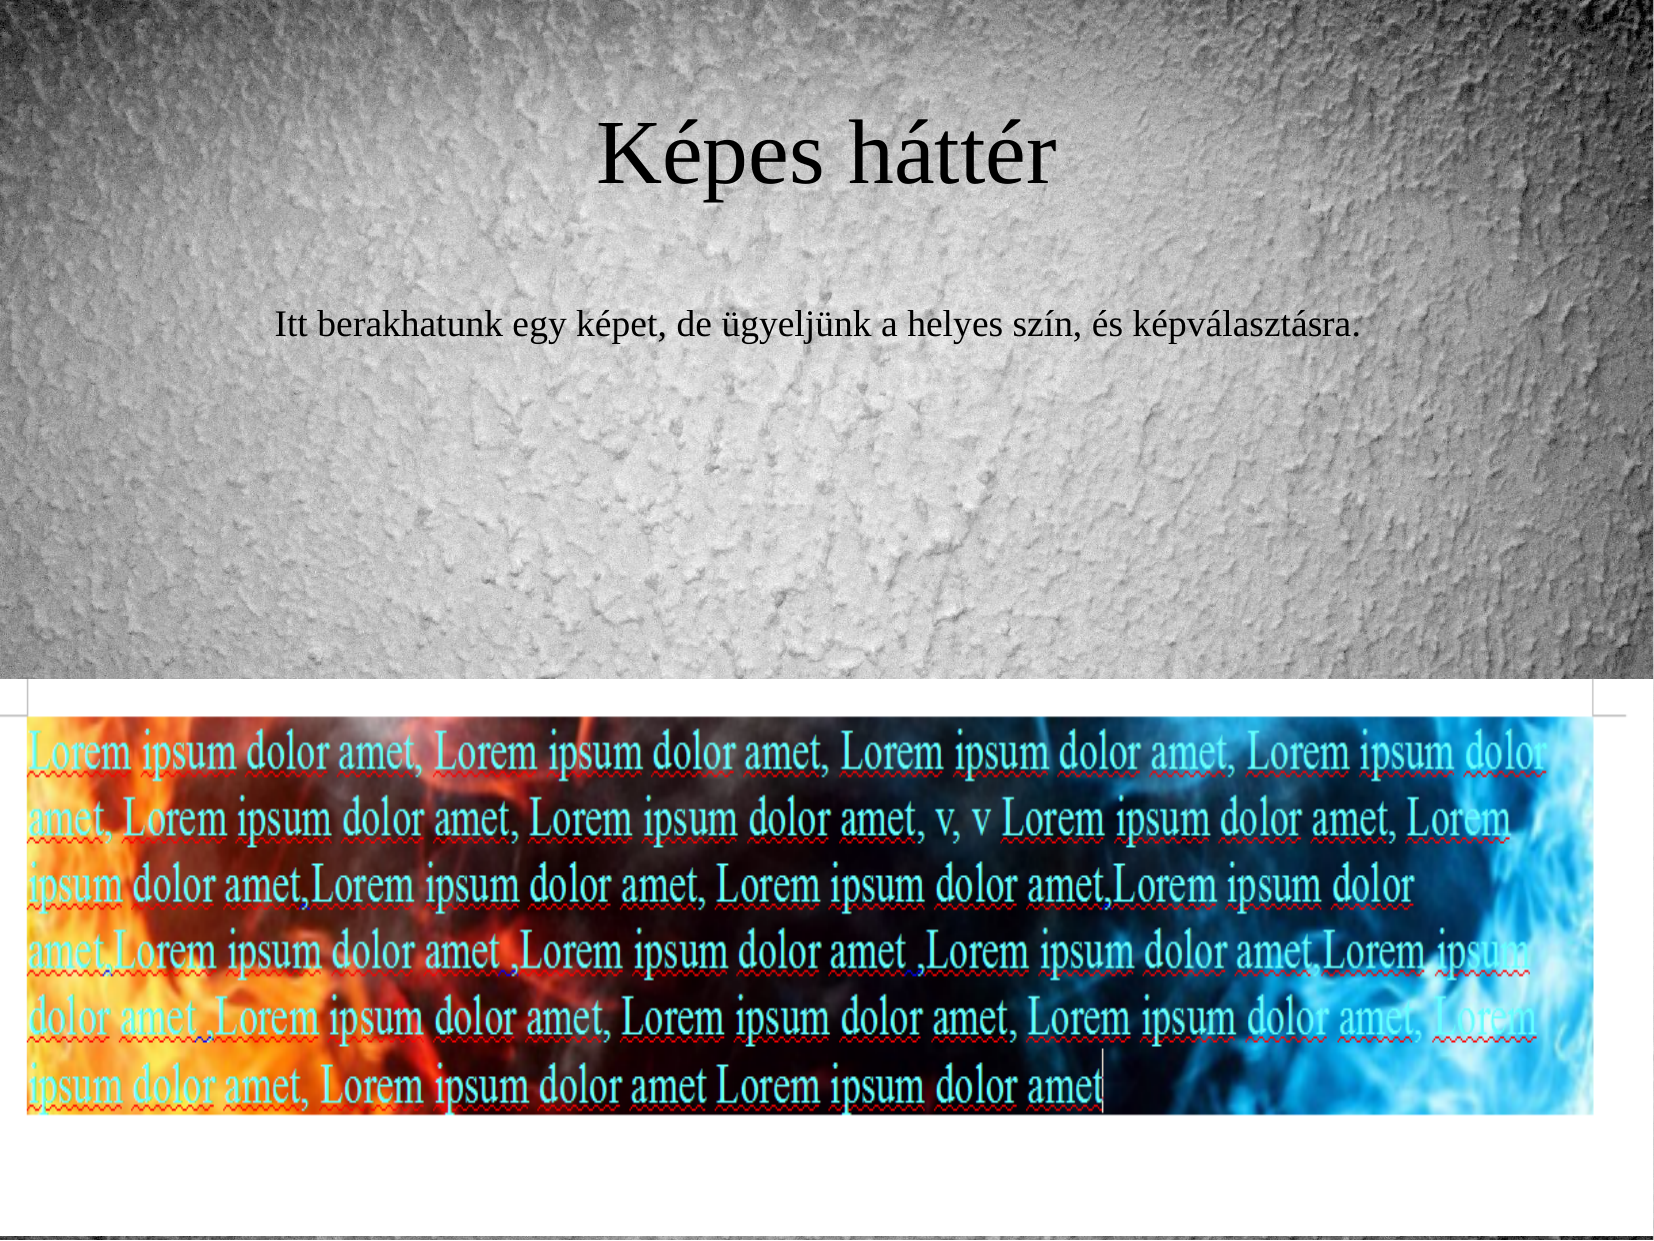

# Képes háttér
Itt berakhatunk egy képet, de ügyeljünk a helyes szín, és képválasztásra.